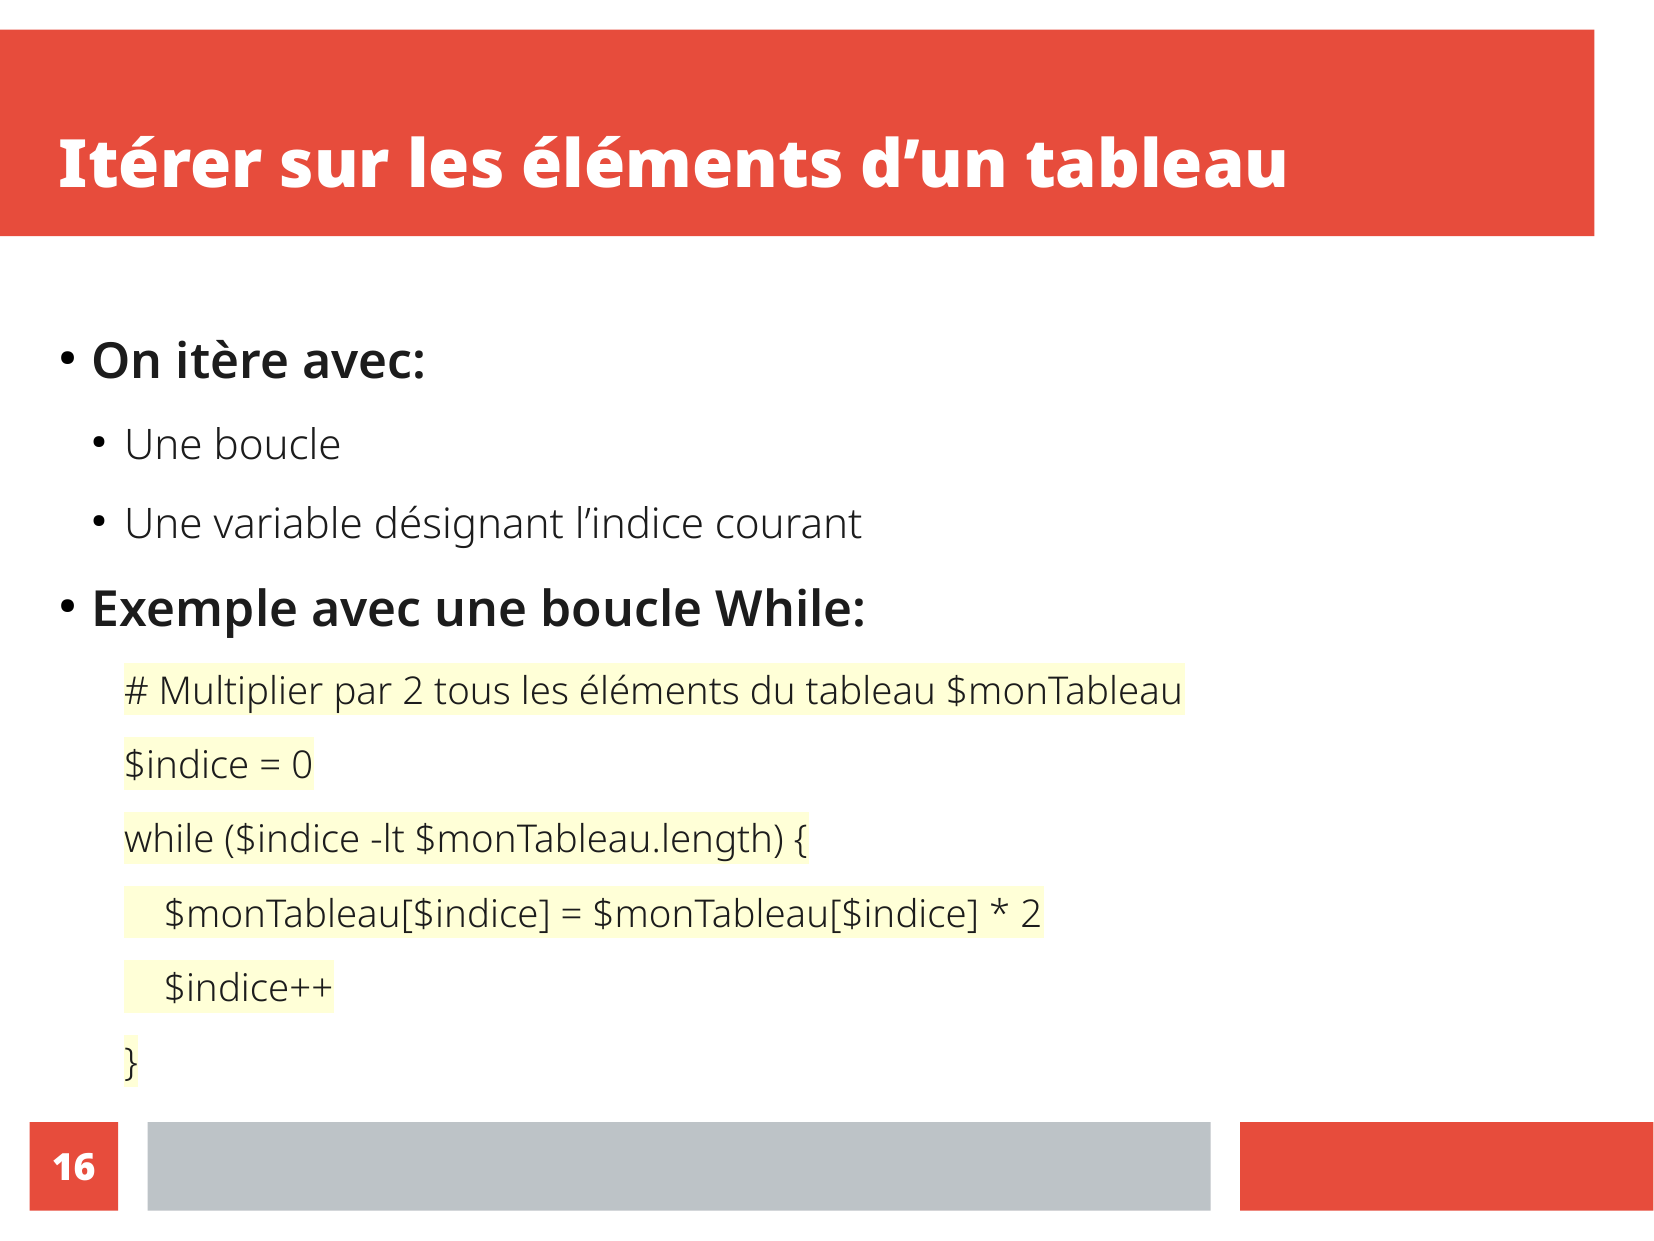

# Itérer sur les éléments d’un tableau
On itère avec:
Une boucle
Une variable désignant l’indice courant
Exemple avec une boucle While:
# Multiplier par 2 tous les éléments du tableau $monTableau
$indice = 0
while ($indice -lt $monTableau.length) {
 $monTableau[$indice] = $monTableau[$indice] * 2
 $indice++
}
16